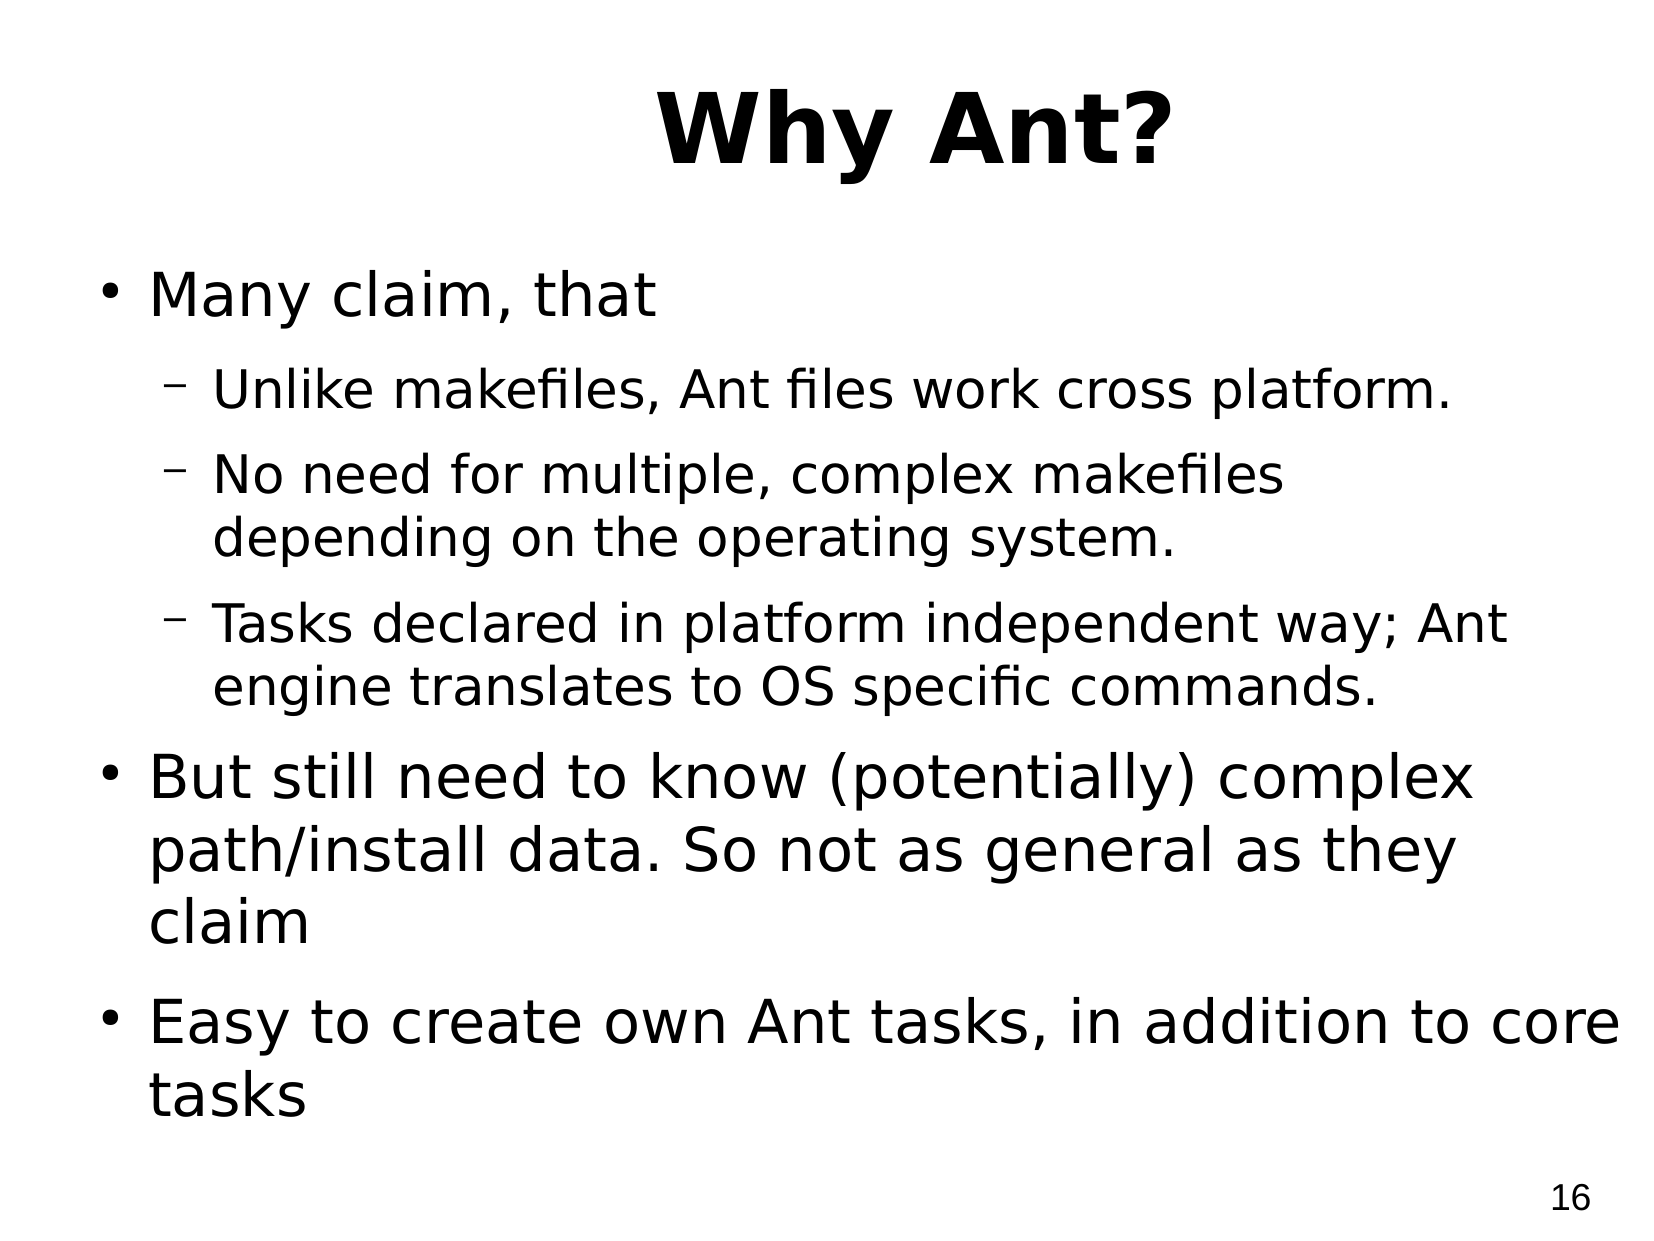

# Why Ant?
Many claim, that
Unlike makefiles, Ant files work cross platform.
No need for multiple, complex makefiles depending on the operating system.
Tasks declared in platform independent way; Ant engine translates to OS specific commands.
But still need to know (potentially) complex path/install data. So not as general as they claim
Easy to create own Ant tasks, in addition to core tasks